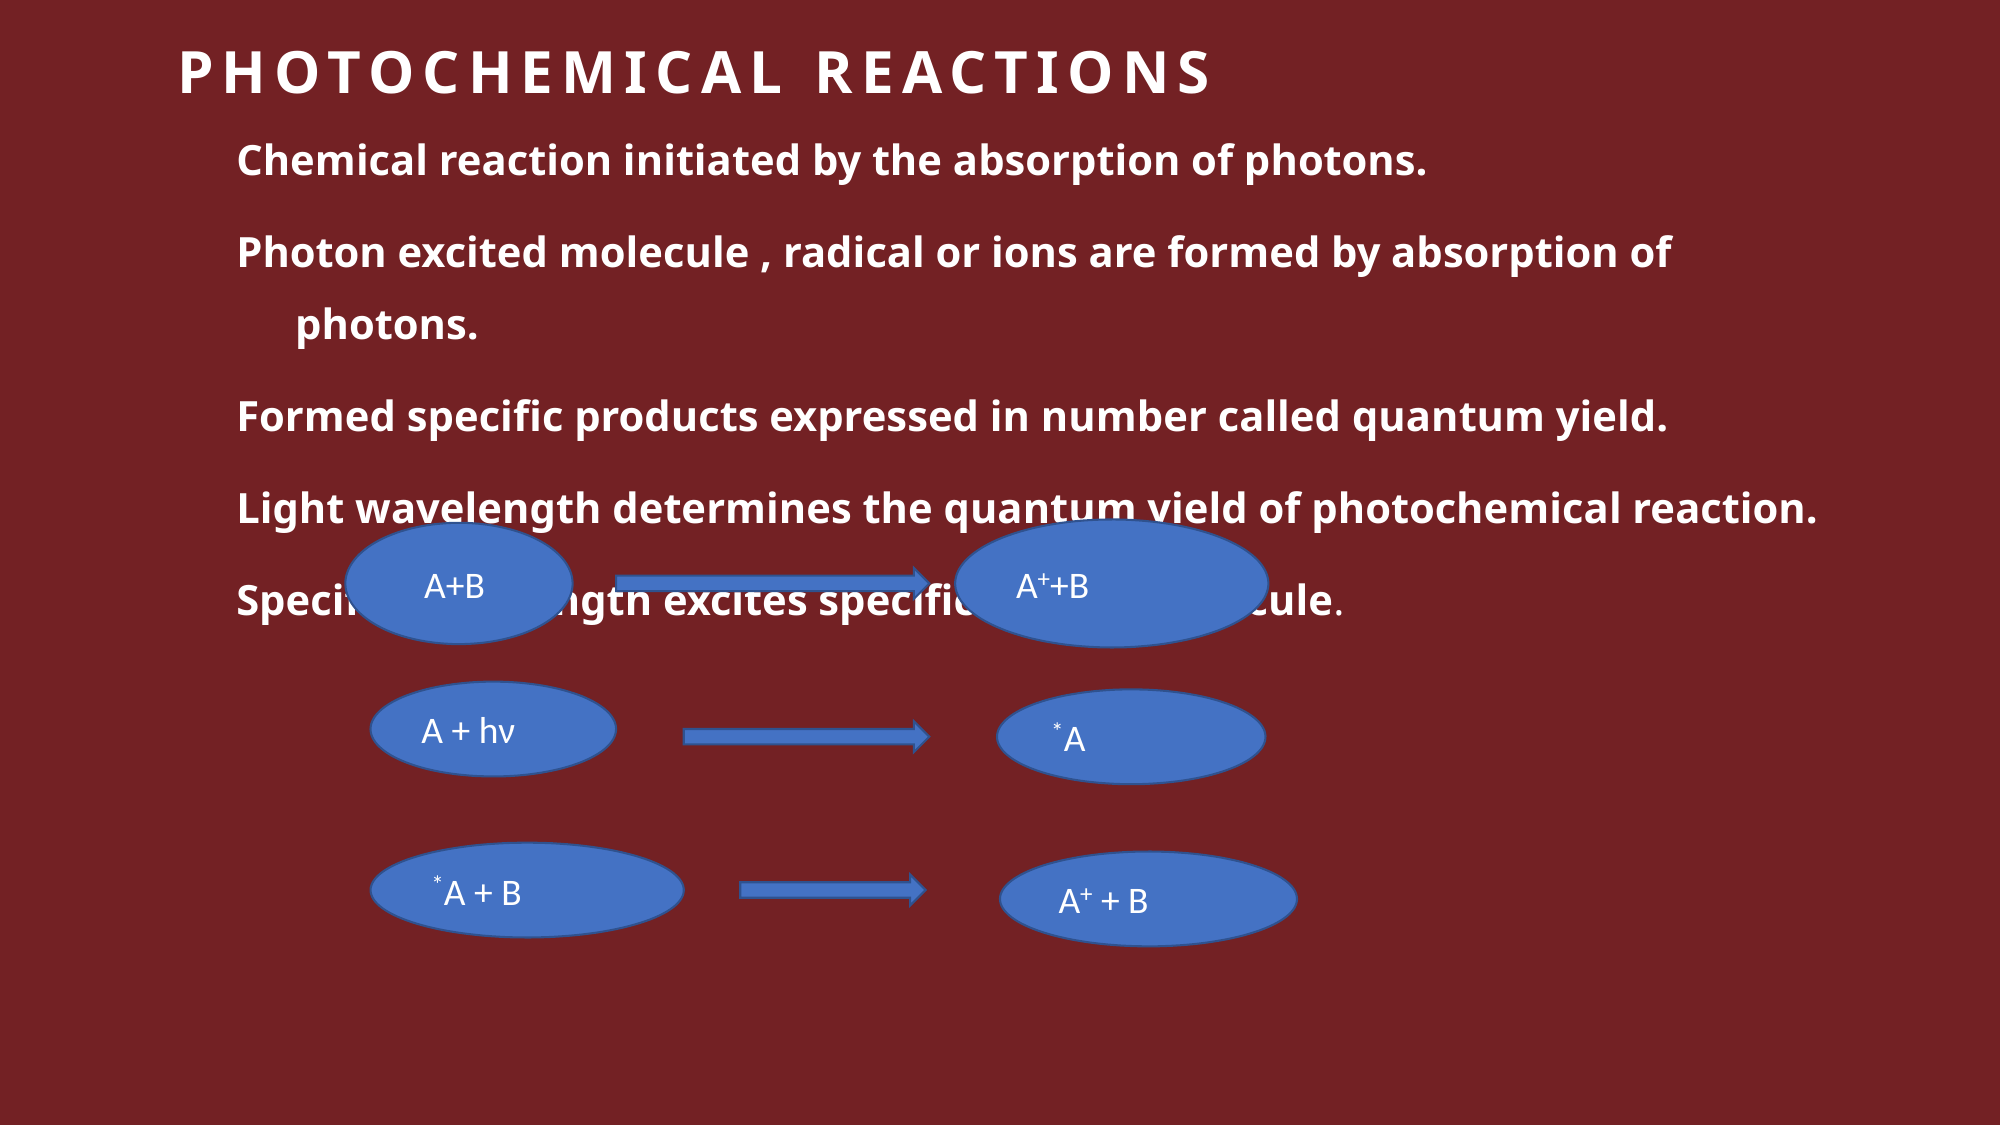

# PHOTOchemical reactions
Chemical reaction initiated by the absorption of photons.
Photon excited molecule , radical or ions are formed by absorption of photons.
Formed specific products expressed in number called quantum yield.
Light wavelength determines the quantum yield of photochemical reaction.
Specific wavelength excites specific type of molecule.
A++B
A+B
A + hν
*A
*A + B
A+ + B